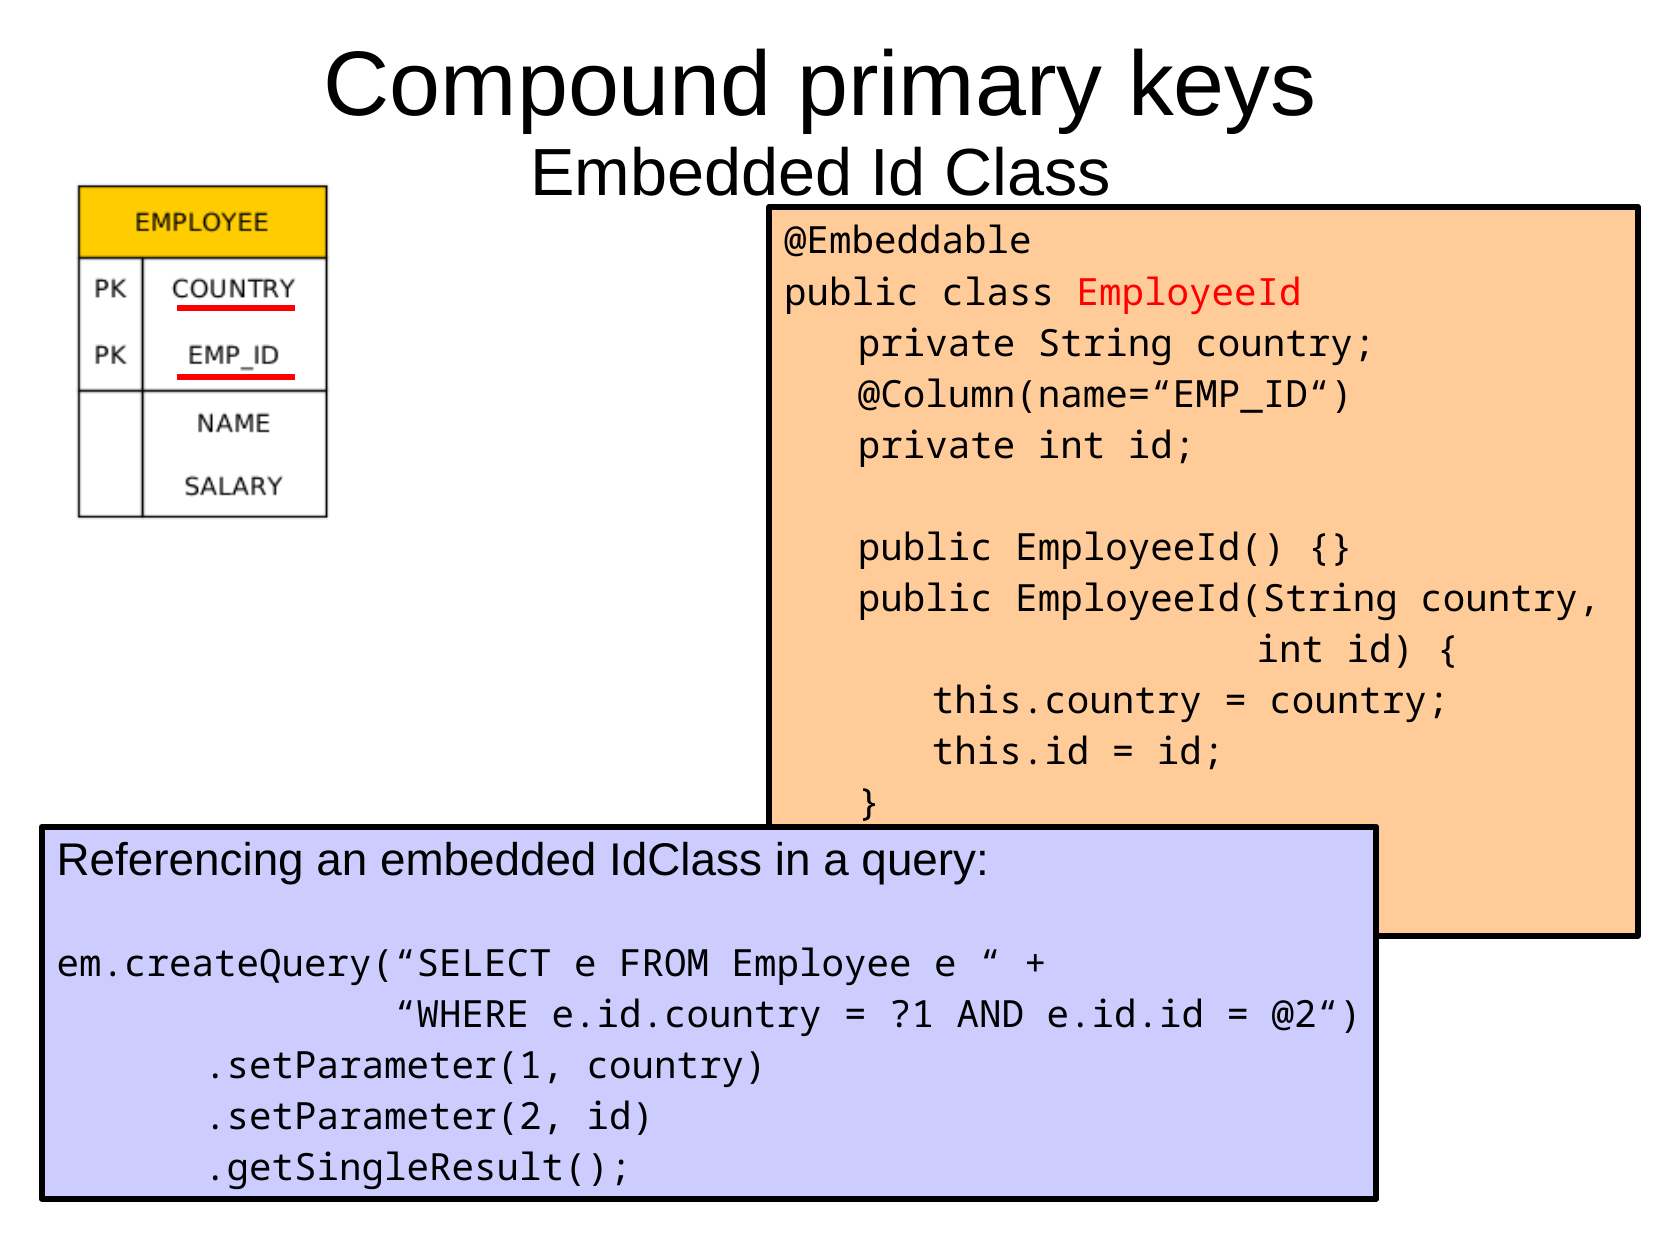

# Compound primary keys Embedded Id Class
@Embeddable
public class EmployeeId
	private String country;
	@Column(name=“EMP_ID“)
	private int id;
	public EmployeeId() {}
	public EmployeeId(String country,
 int id) {
		this.country = country;
		this.id = id;
	}
	// ...
}
Referencing an embedded IdClass in a query:
em.createQuery(“SELECT e FROM Employee e “ +
 “WHERE e.id.country = ?1 AND e.id.id = @2“)
		.setParameter(1, country)
		.setParameter(2, id)
		.getSingleResult();
KBSS 2010